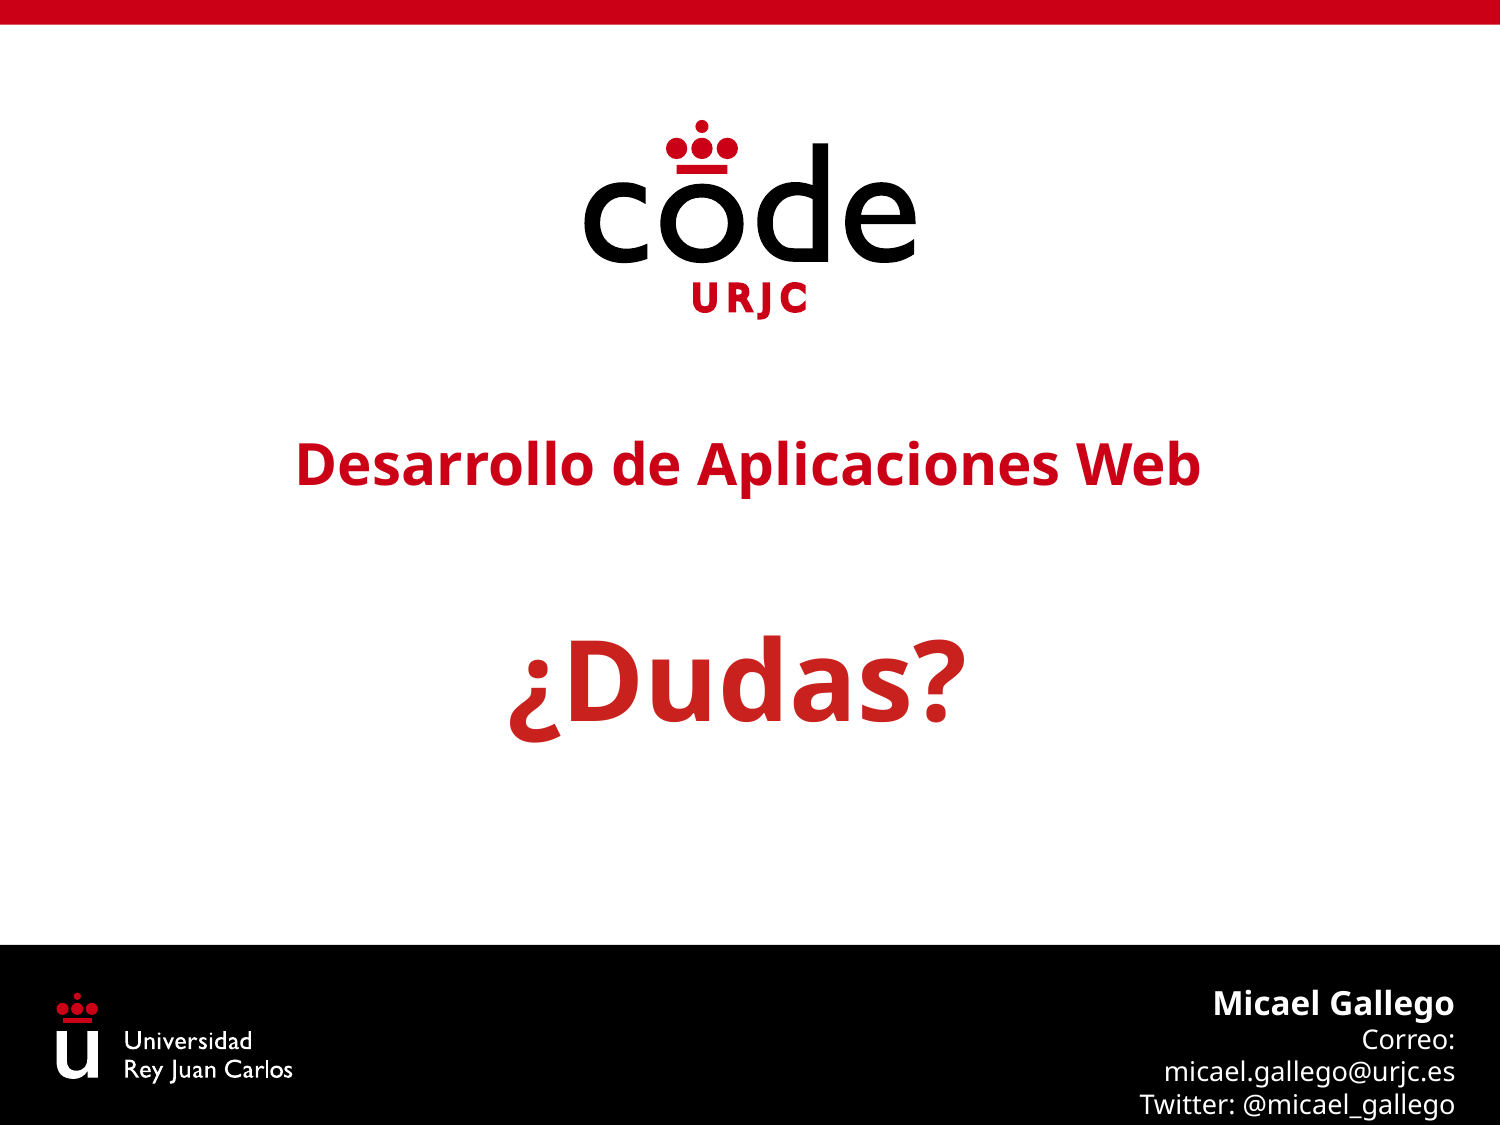

Desarrollo de Aplicaciones Web
# ¿Dudas?
Micael Gallego
Correo: micael.gallego@urjc.es
Twitter: @micael_gallego